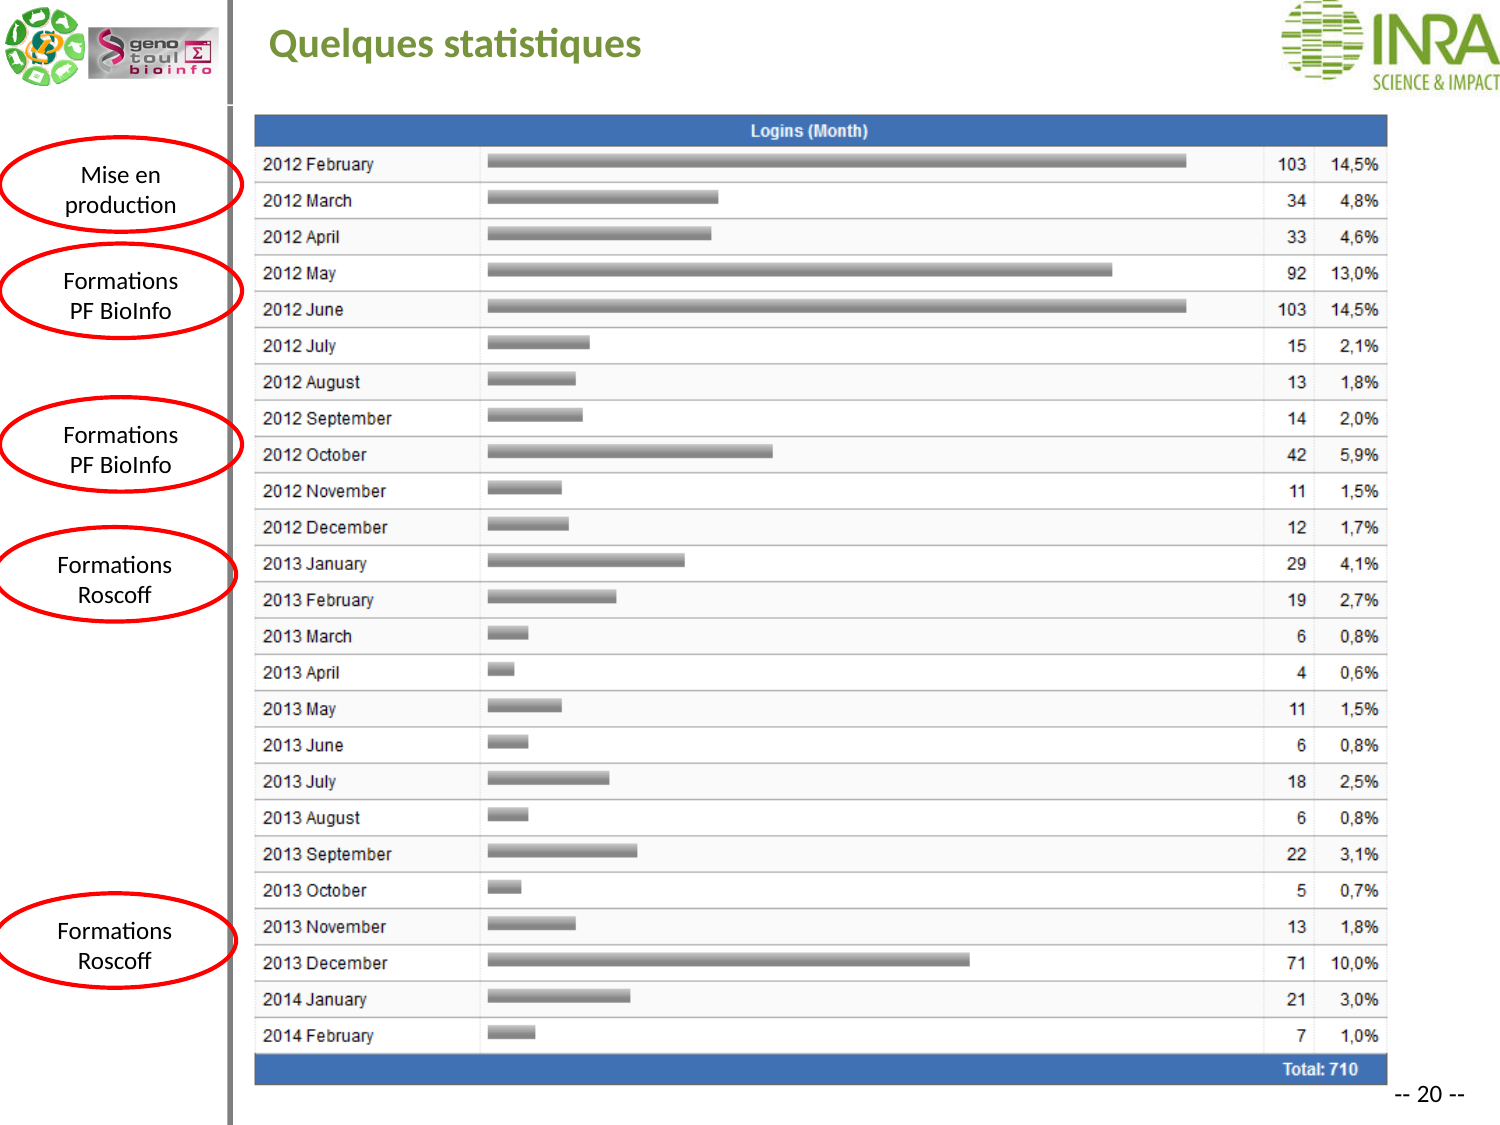

Quelques statistiques
Mise en production
Formations PF BioInfo
Formations PF BioInfo
Formations Roscoff
Formations Roscoff